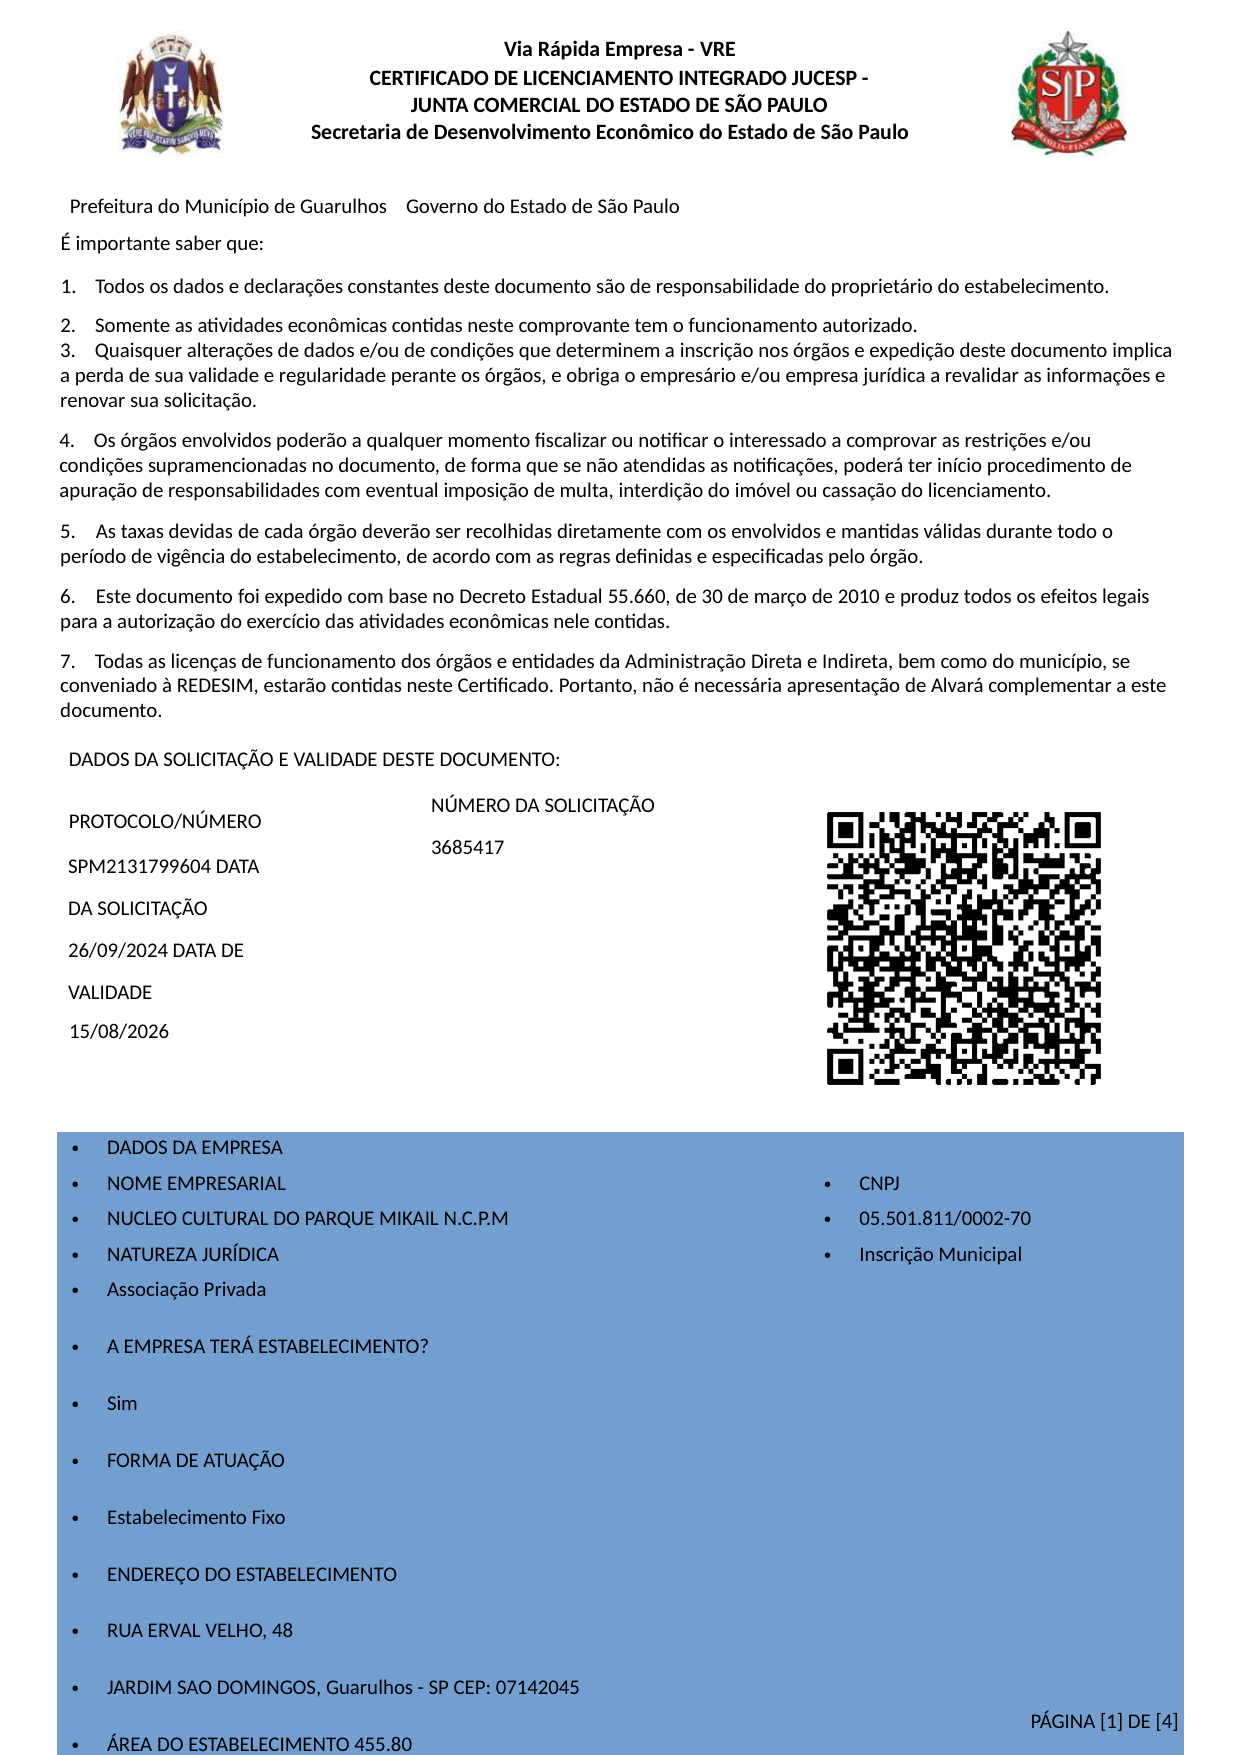

Via Rápida Empresa - VRE
CERTIFICADO DE LICENCIAMENTO INTEGRADO JUCESP - JUNTA COMERCIAL DO ESTADO DE SÃO PAULO
Secretaria de Desenvolvimento Econômico do Estado de São Paulo
Prefeitura do Município de Guarulhos Governo do Estado de São Paulo
É importante saber que:
1. Todos os dados e declarações constantes deste documento são de responsabilidade do proprietário do estabelecimento.
2. Somente as atividades econômicas contidas neste comprovante tem o funcionamento autorizado.
3. Quaisquer alterações de dados e/ou de condições que determinem a inscrição nos órgãos e expedição deste documento implica a perda de sua validade e regularidade perante os órgãos, e obriga o empresário e/ou empresa jurídica a revalidar as informações e renovar sua solicitação.
4. Os órgãos envolvidos poderão a qualquer momento fiscalizar ou notificar o interessado a comprovar as restrições e/ou condições supramencionadas no documento, de forma que se não atendidas as notificações, poderá ter início procedimento de apuração de responsabilidades com eventual imposição de multa, interdição do imóvel ou cassação do licenciamento.
5. As taxas devidas de cada órgão deverão ser recolhidas diretamente com os envolvidos e mantidas válidas durante todo o período de vigência do estabelecimento, de acordo com as regras definidas e especificadas pelo órgão.
6. Este documento foi expedido com base no Decreto Estadual 55.660, de 30 de março de 2010 e produz todos os efeitos legais para a autorização do exercício das atividades econômicas nele contidas.
7. Todas as licenças de funcionamento dos órgãos e entidades da Administração Direta e Indireta, bem como do município, se conveniado à REDESIM, estarão contidas neste Certificado. Portanto, não é necessária apresentação de Alvará complementar a este documento.
DADOS DA SOLICITAÇÃO E VALIDADE DESTE DOCUMENTO:
PROTOCOLO/NÚMERO
NÚMERO DA SOLICITAÇÃO
3685417
SPM2131799604 DATA DA SOLICITAÇÃO 26/09/2024 DATA DE VALIDADE
15/08/2026
| DADOS DA EMPRESA | |
| --- | --- |
| NOME EMPRESARIAL | CNPJ |
| NUCLEO CULTURAL DO PARQUE MIKAIL N.C.P.M | 05.501.811/0002-70 |
| NATUREZA JURÍDICA | Inscrição Municipal |
| Associação Privada | |
| A EMPRESA TERÁ ESTABELECIMENTO? | |
| Sim | |
| FORMA DE ATUAÇÃO | |
| Estabelecimento Fixo | |
| ENDEREÇO DO ESTABELECIMENTO | |
| RUA ERVAL VELHO, 48 | |
| JARDIM SAO DOMINGOS, Guarulhos - SP CEP: 07142045 | |
| ÁREA DO ESTABELECIMENTO 455.80 | |
PÁGINA [1] DE [4]